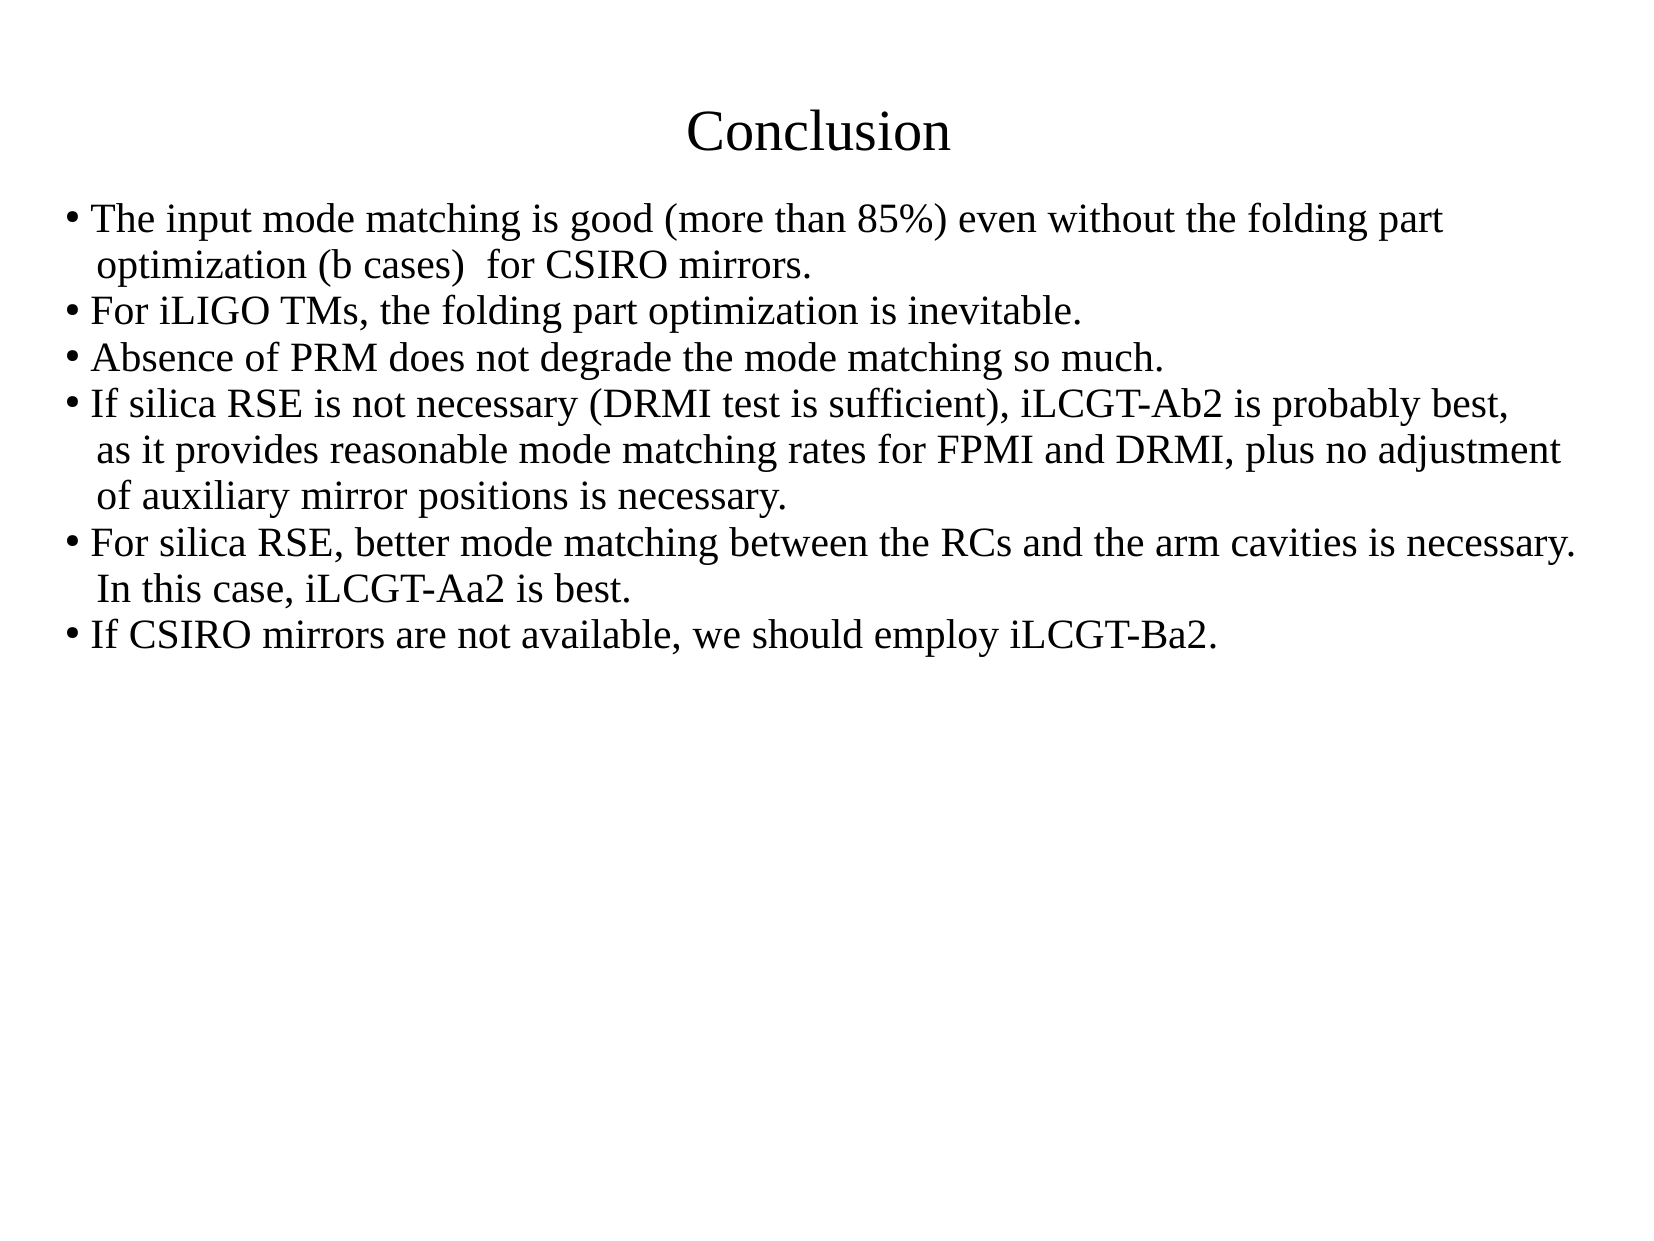

Conclusion
 The input mode matching is good (more than 85%) even without the folding part
 optimization (b cases) for CSIRO mirrors.
 For iLIGO TMs, the folding part optimization is inevitable.
 Absence of PRM does not degrade the mode matching so much.
 If silica RSE is not necessary (DRMI test is sufficient), iLCGT-Ab2 is probably best,
 as it provides reasonable mode matching rates for FPMI and DRMI, plus no adjustment
 of auxiliary mirror positions is necessary.
 For silica RSE, better mode matching between the RCs and the arm cavities is necessary.
 In this case, iLCGT-Aa2 is best.
 If CSIRO mirrors are not available, we should employ iLCGT-Ba2.